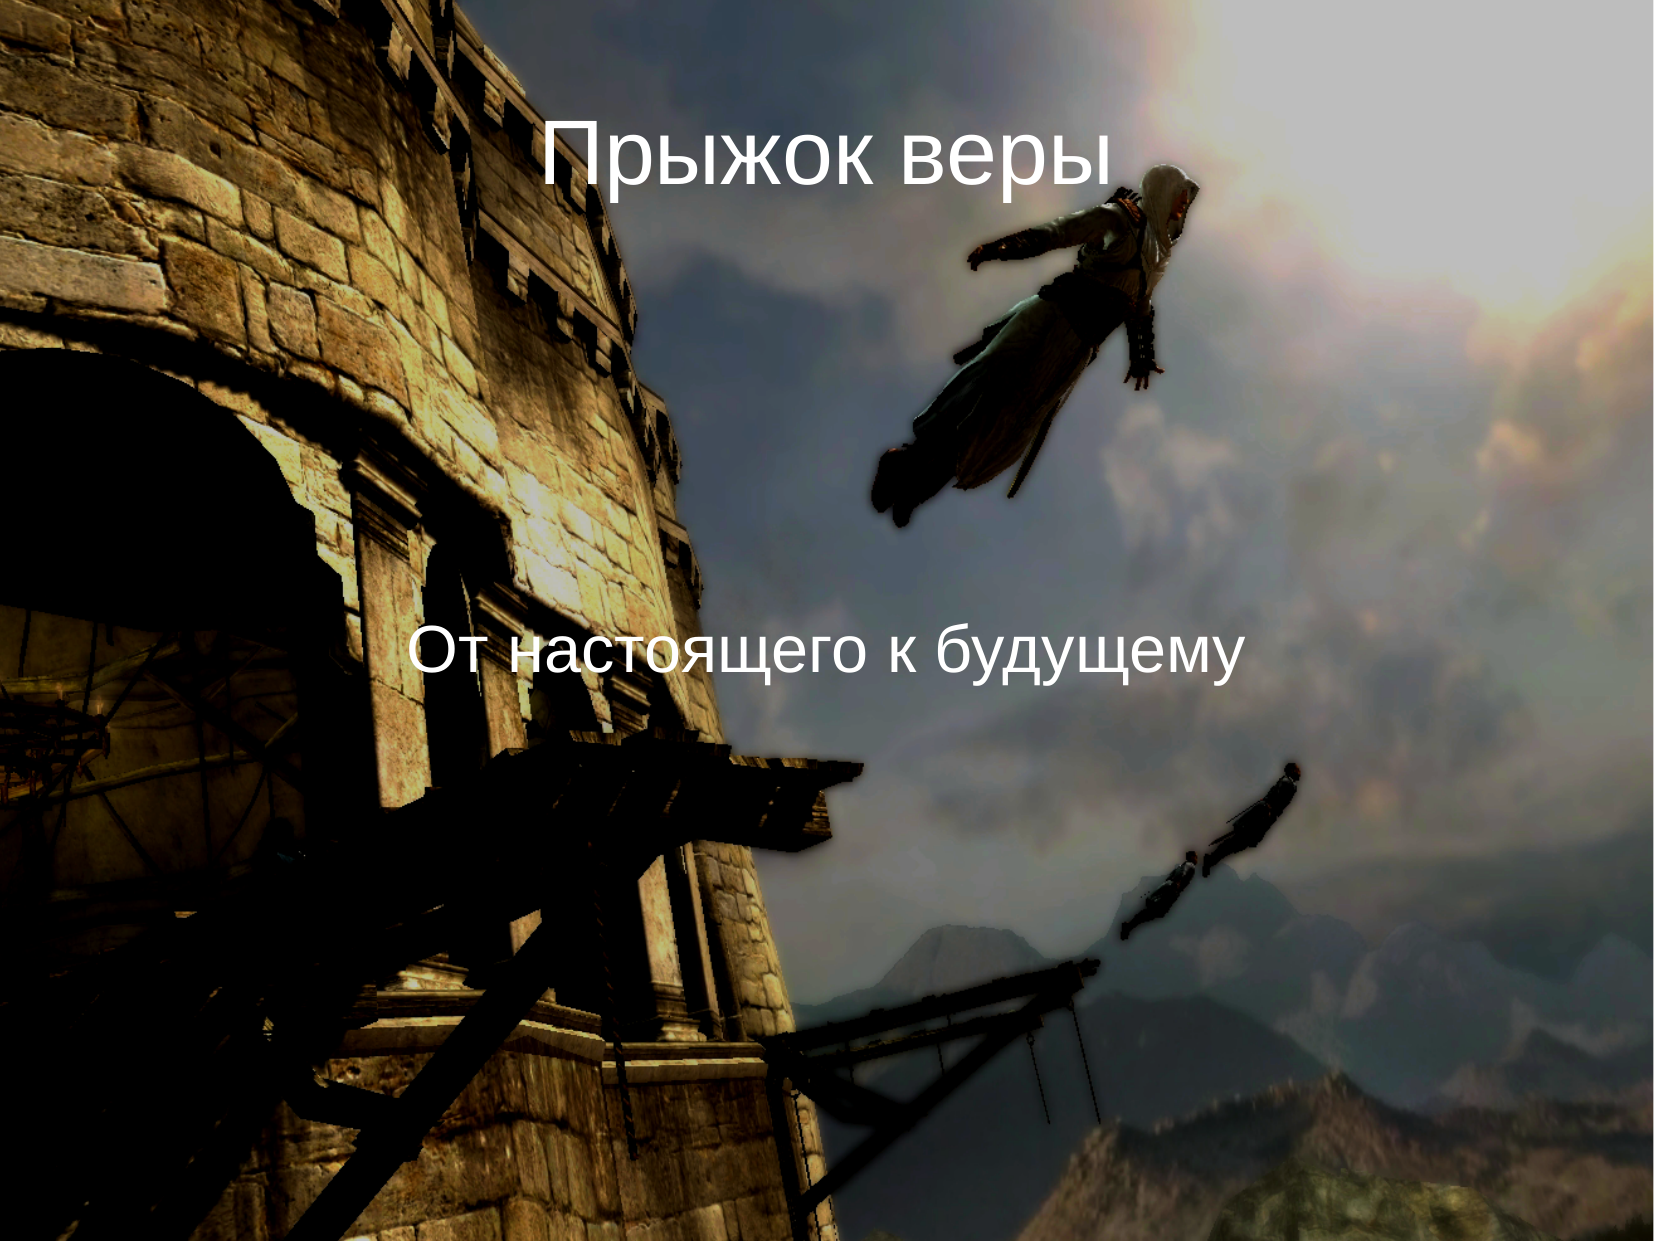

# Прыжок веры
От настоящего к будущему